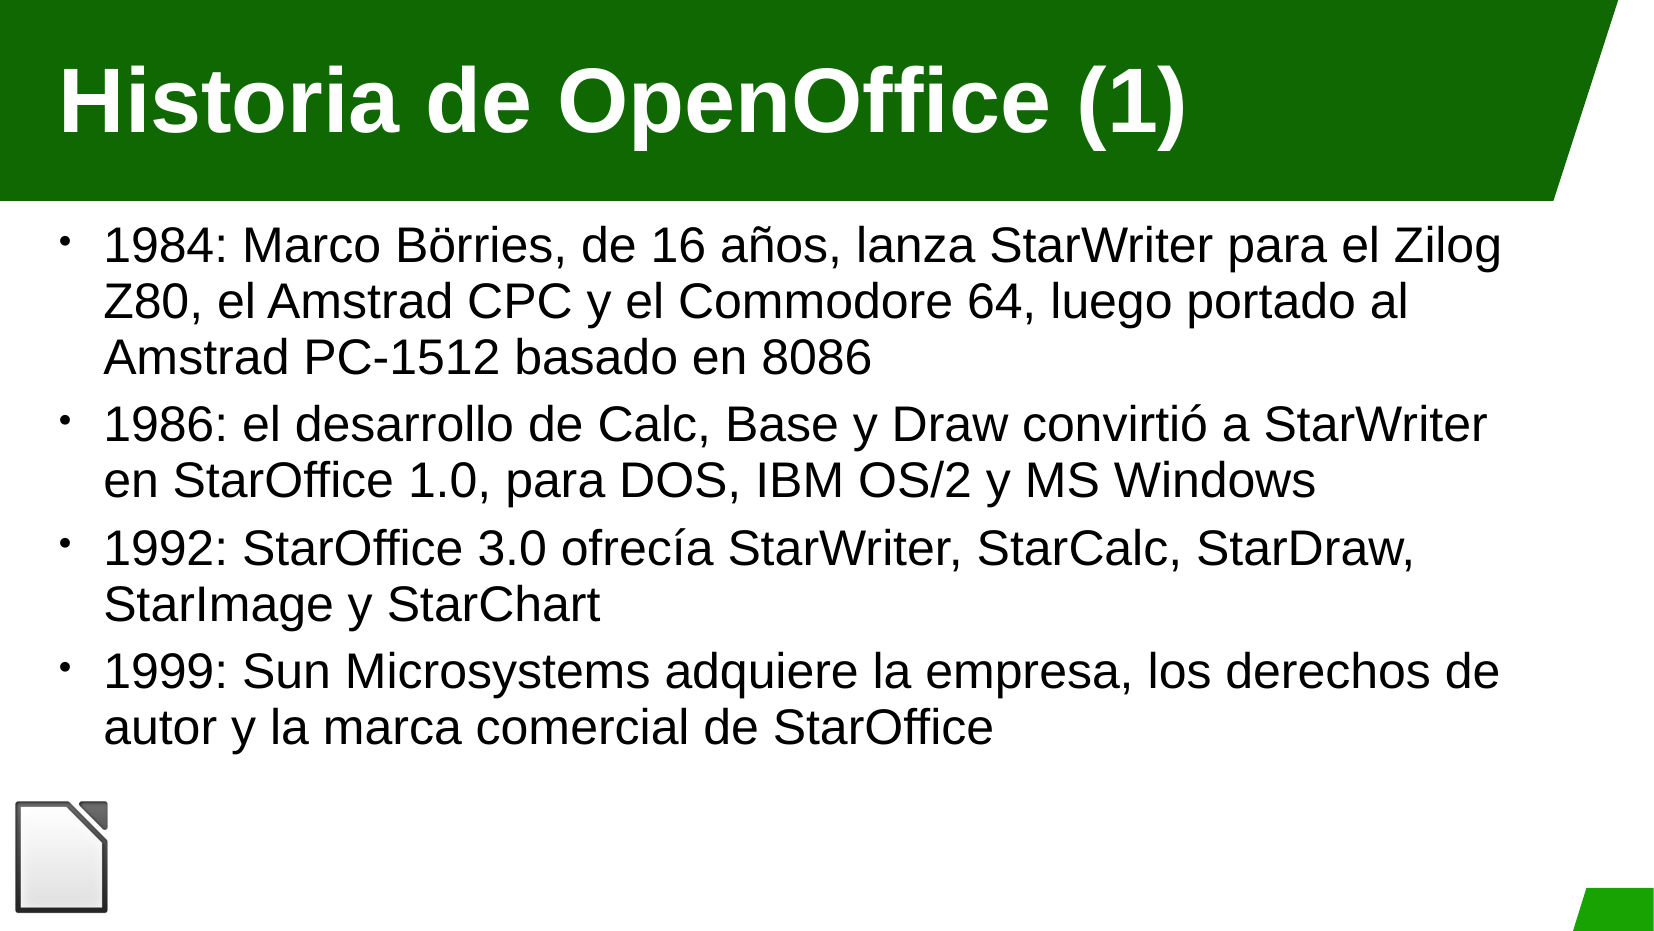

# Historia de OpenOffice (1)
1984: Marco Börries, de 16 años, lanza StarWriter para el Zilog Z80, el Amstrad CPC y el Commodore 64, luego portado al Amstrad PC-1512 basado en 8086
1986: el desarrollo de Calc, Base y Draw convirtió a StarWriter en StarOffice 1.0, para DOS, IBM OS/2 y MS Windows
1992: StarOffice 3.0 ofrecía StarWriter, StarCalc, StarDraw, StarImage y StarChart
1999: Sun Microsystems adquiere la empresa, los derechos de autor y la marca comercial de StarOffice